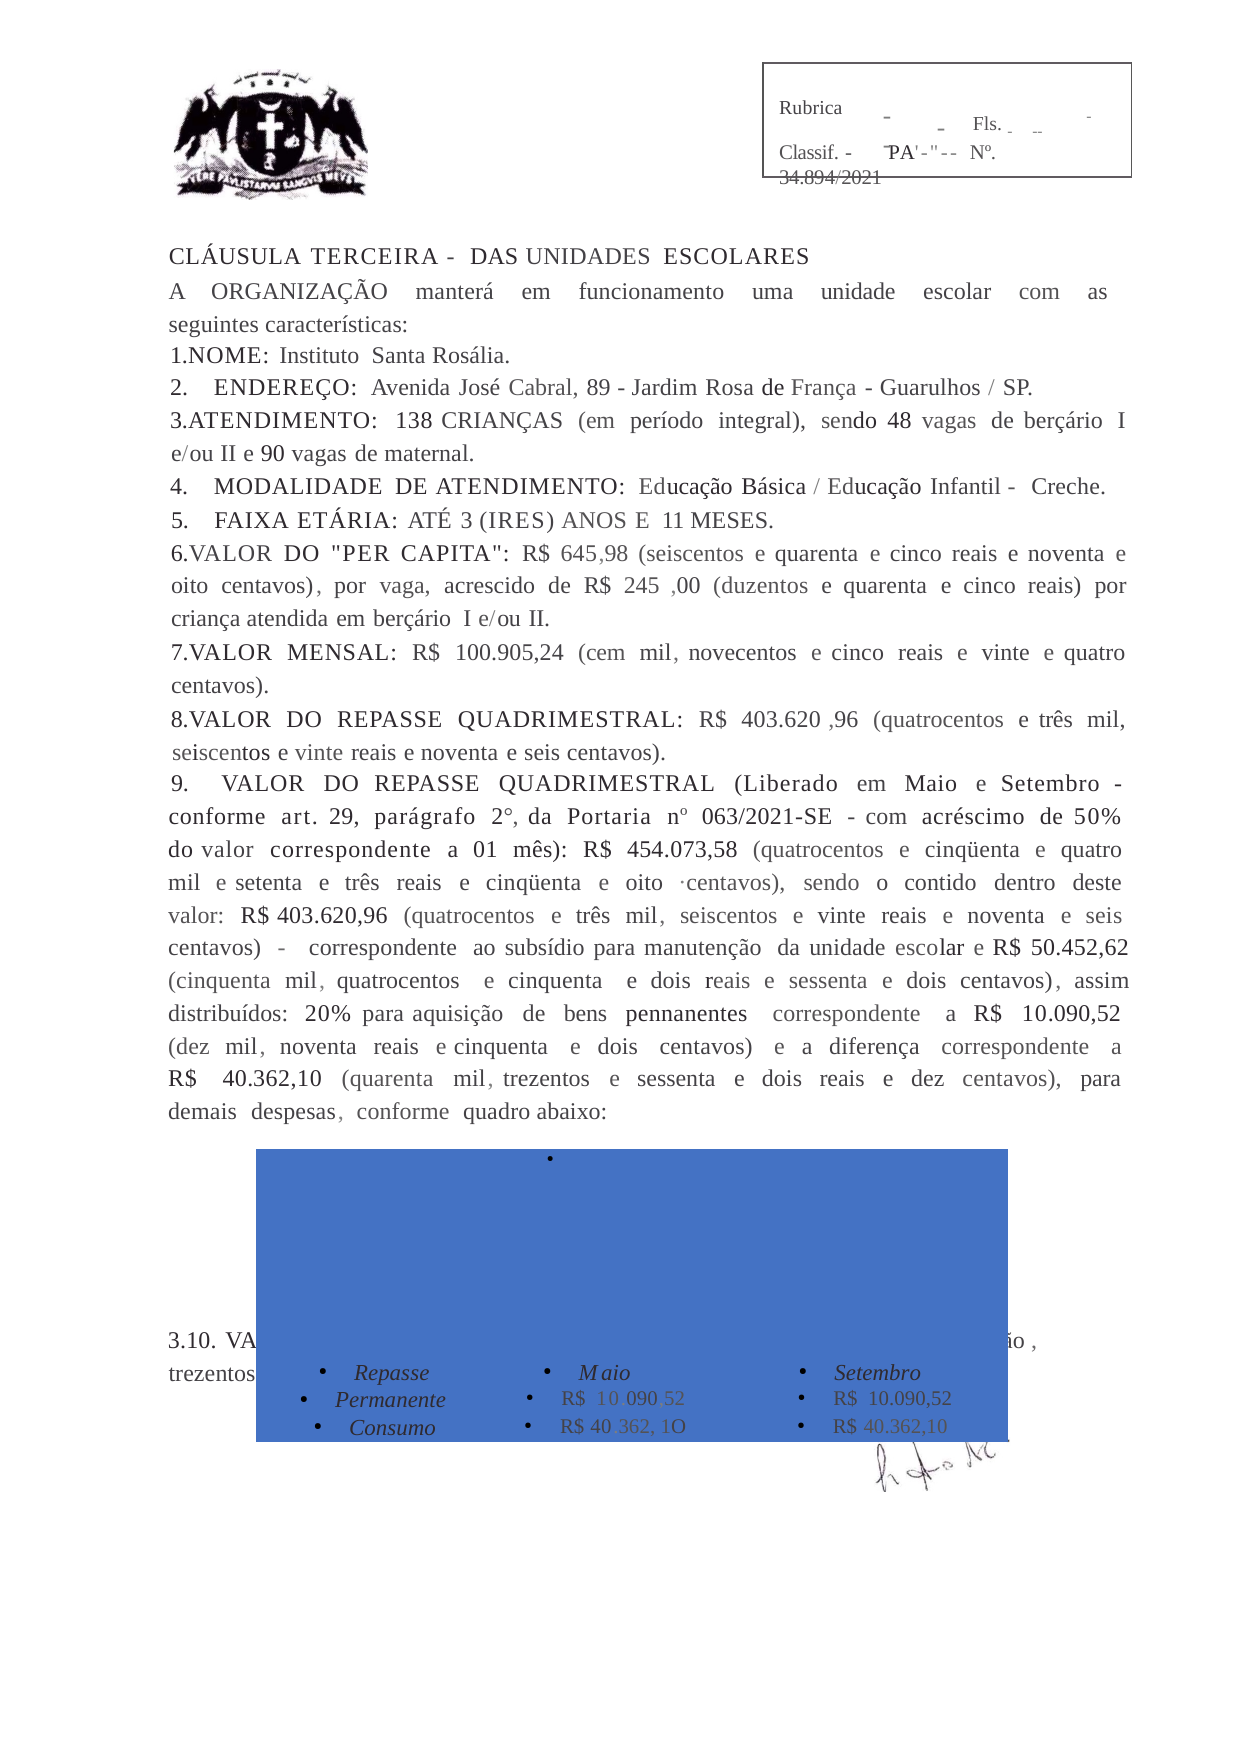

Rubrica
- Fls. - --
--
-
Classif. - PA'-"-- Nº. 34.894/2021
CLÁUSULA TERCEIRA - DAS UNIDADES ESCOLARES
A ORGANIZAÇÃO manterá em funcionamento uma unidade escolar com as seguintes características:
NOME: Instituto Santa Rosália.
ENDEREÇO: Avenida José Cabral, 89 - Jardim Rosa de França - Guarulhos / SP.
ATENDIMENTO: 138 CRIANÇAS (em período integral), sendo 48 vagas de berçário I e/ou II e 90 vagas de maternal.
MODALIDADE DE ATENDIMENTO: Educação Básica / Educação Infantil - Creche.
FAIXA ETÁRIA: ATÉ 3 (IRES) ANOS E 11 MESES.
VALOR DO "PER CAPITA": R$ 645,98 (seiscentos e quarenta e cinco reais e noventa e oito centavos), por vaga, acrescido de R$ 245 ,00 (duzentos e quarenta e cinco reais) por criança atendida em berçário I e/ou II.
VALOR MENSAL: R$ 100.905,24 (cem mil, novecentos e cinco reais e vinte e quatro centavos).
VALOR DO REPASSE QUADRIMESTRAL: R$ 403.620 ,96 (quatrocentos e três mil, seiscentos e vinte reais e noventa e seis centavos).
VALOR DO REPASSE QUADRIMESTRAL (Liberado em Maio e Setembro -
conforme art. 29, parágrafo 2°, da Portaria nº 063/2021-SE - com acréscimo de 50% do valor correspondente a 01 mês): R$ 454.073,58 (quatrocentos e cinqüenta e quatro mil e setenta e três reais e cinqüenta e oito ·centavos), sendo o contido dentro deste valor: R$ 403.620,96 (quatrocentos e três mil, seiscentos e vinte reais e noventa e seis centavos) - correspondente ao subsídio para manutenção da unidade escolar e R$ 50.452,62 (cinquenta mil, quatrocentos e cinquenta e dois reais e sessenta e dois centavos), assim distribuídos: 20% para aquisição de bens pennanentes correspondente a R$ 10.090,52 (dez mil, noventa reais e cinquenta e dois centavos) e a diferença correspondente a R$ 40.362,10 (quarenta mil, trezentos e sessenta e dois reais e dez centavos), para demais despesas, conforme quadro abaixo:
| | | .... | | |
| --- | --- | --- | --- | --- |
| | | | | |
| | | | | |
| Repasse | Maio | | | Setembro |
| Permanente | R$ 10.090,52 | | | R$ 10.090,52 |
| Consumo | R$ 40.362, 1O | | | R$ 40.362,10 |
3.10. VALOR DO TERMO DE COLABORAÇÃO: R$ 1.311.768,12 (um milhão , trezentos e onze mil, setecentos e sessenta e oito reais e doze centavos).